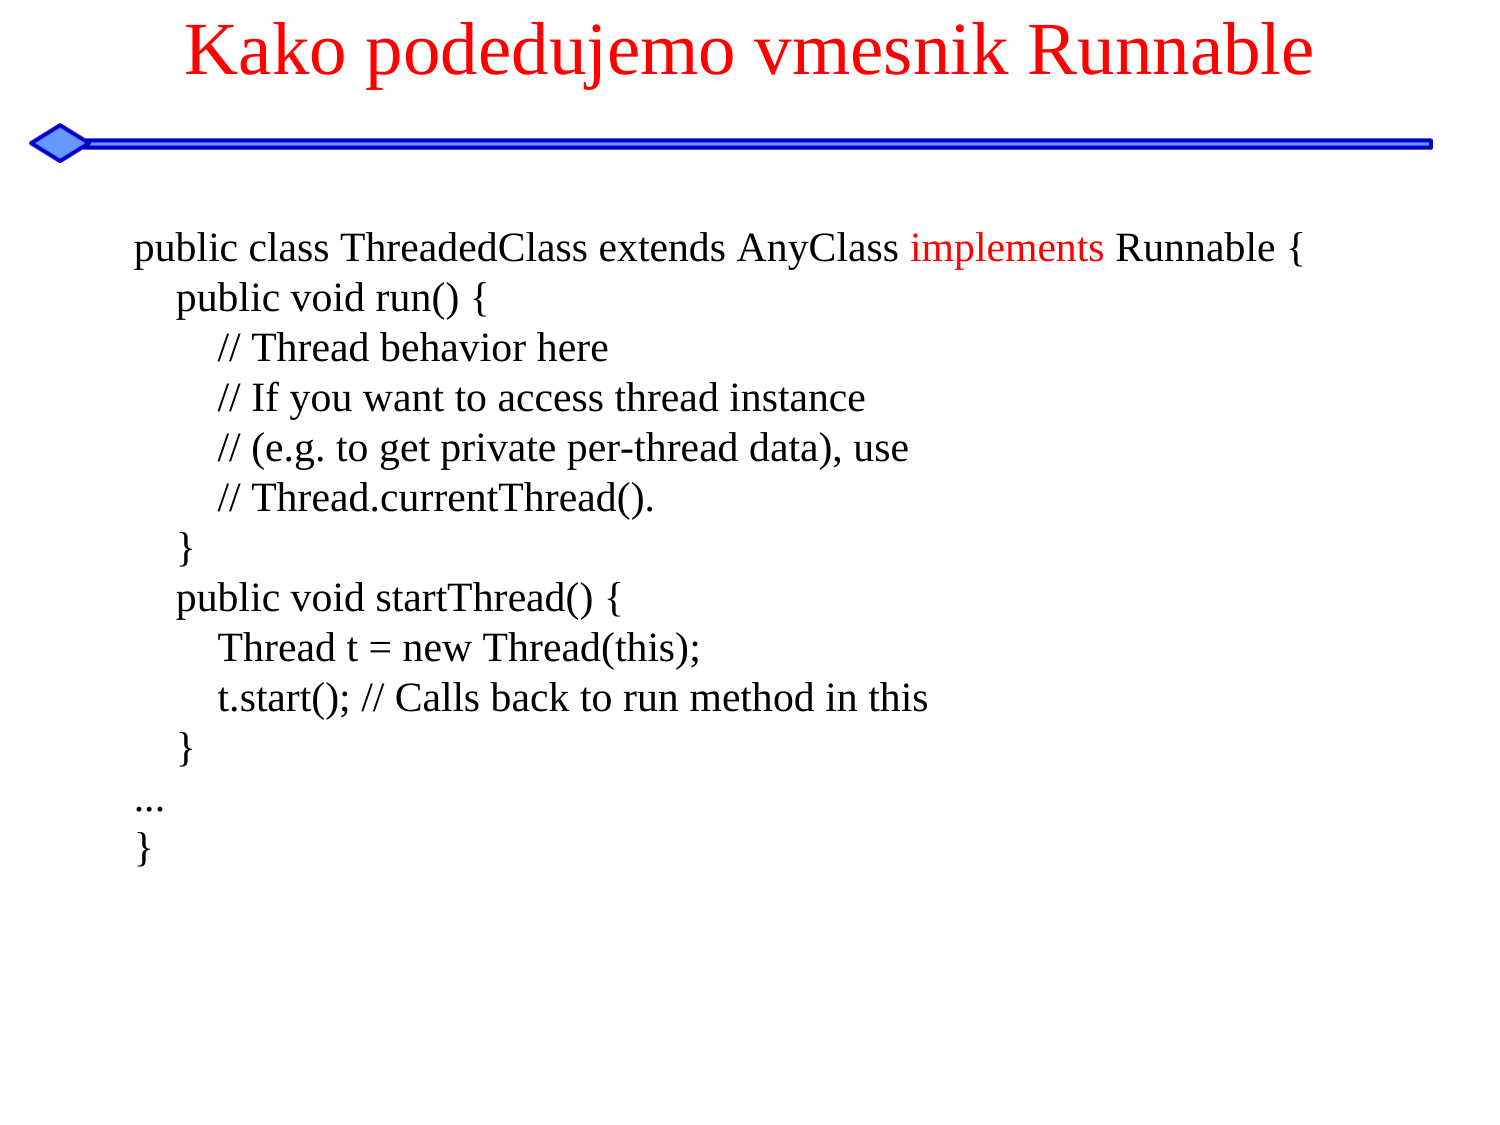

# Kako podedujemo vmesnik Runnable
public class ThreadedClass extends AnyClass implements Runnable {
 public void run() {
 // Thread behavior here
 // If you want to access thread instance
 // (e.g. to get private per-thread data), use
 // Thread.currentThread().
 }
 public void startThread() {
 Thread t = new Thread(this);
 t.start(); // Calls back to run method in this
 }
...
}